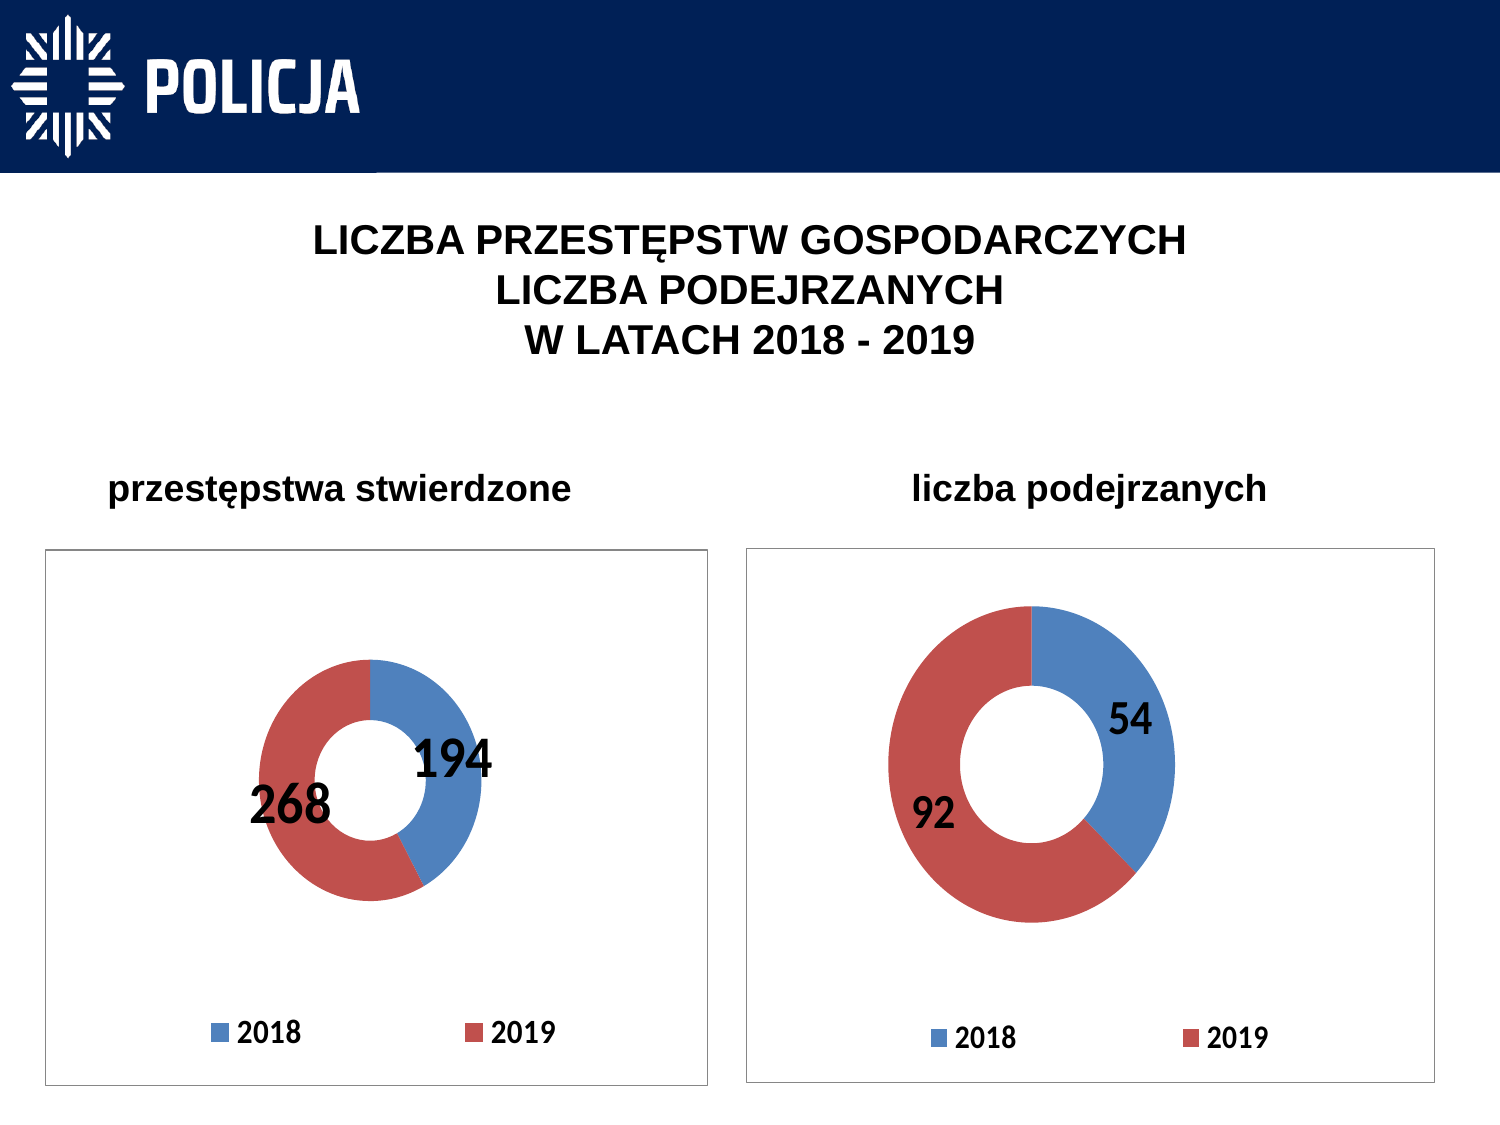

LICZBA PRZESTĘPSTW GOSPODARCZYCH
LICZBA PODEJRZANYCH
W LATACH 2018 - 2019
przestępstwa stwierdzone
liczba podejrzanych